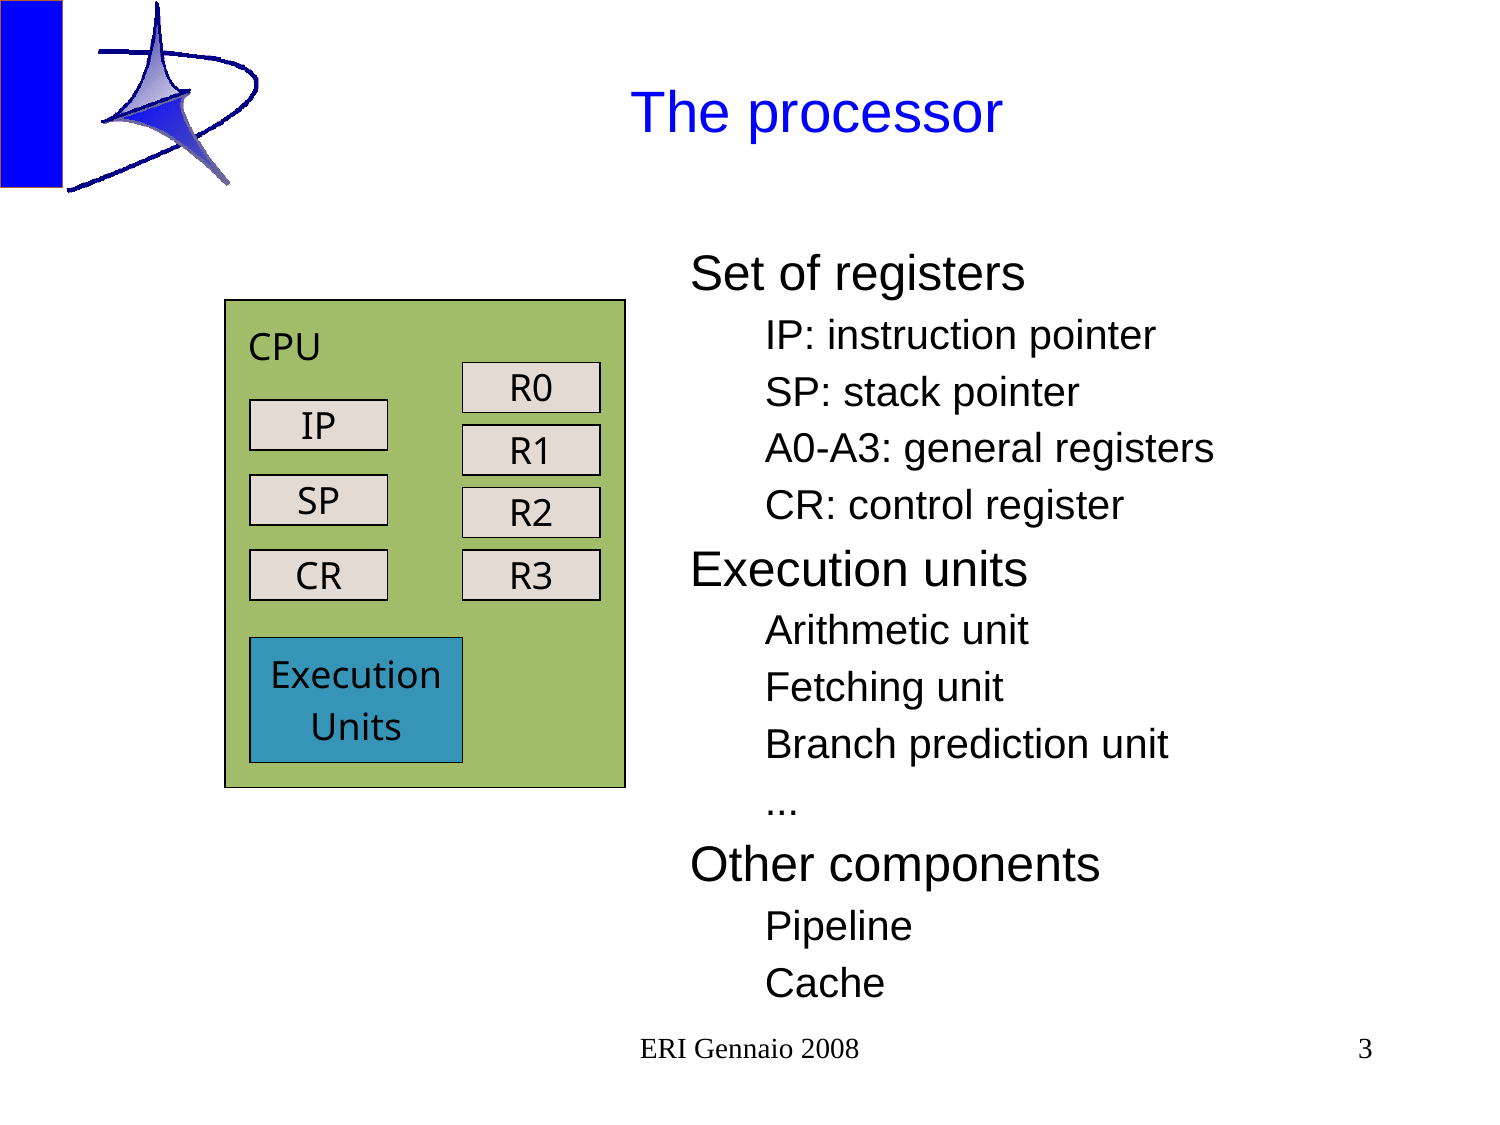

# The processor
Set of registers
IP: instruction pointer
SP: stack pointer
A0-A3: general registers
CR: control register
Execution units
Arithmetic unit
Fetching unit
Branch prediction unit
...
Other components
Pipeline
Cache
CPU
R0
IP
R1
SP
R2
CR
R3
Execution
Units
ERI Gennaio 2008
3